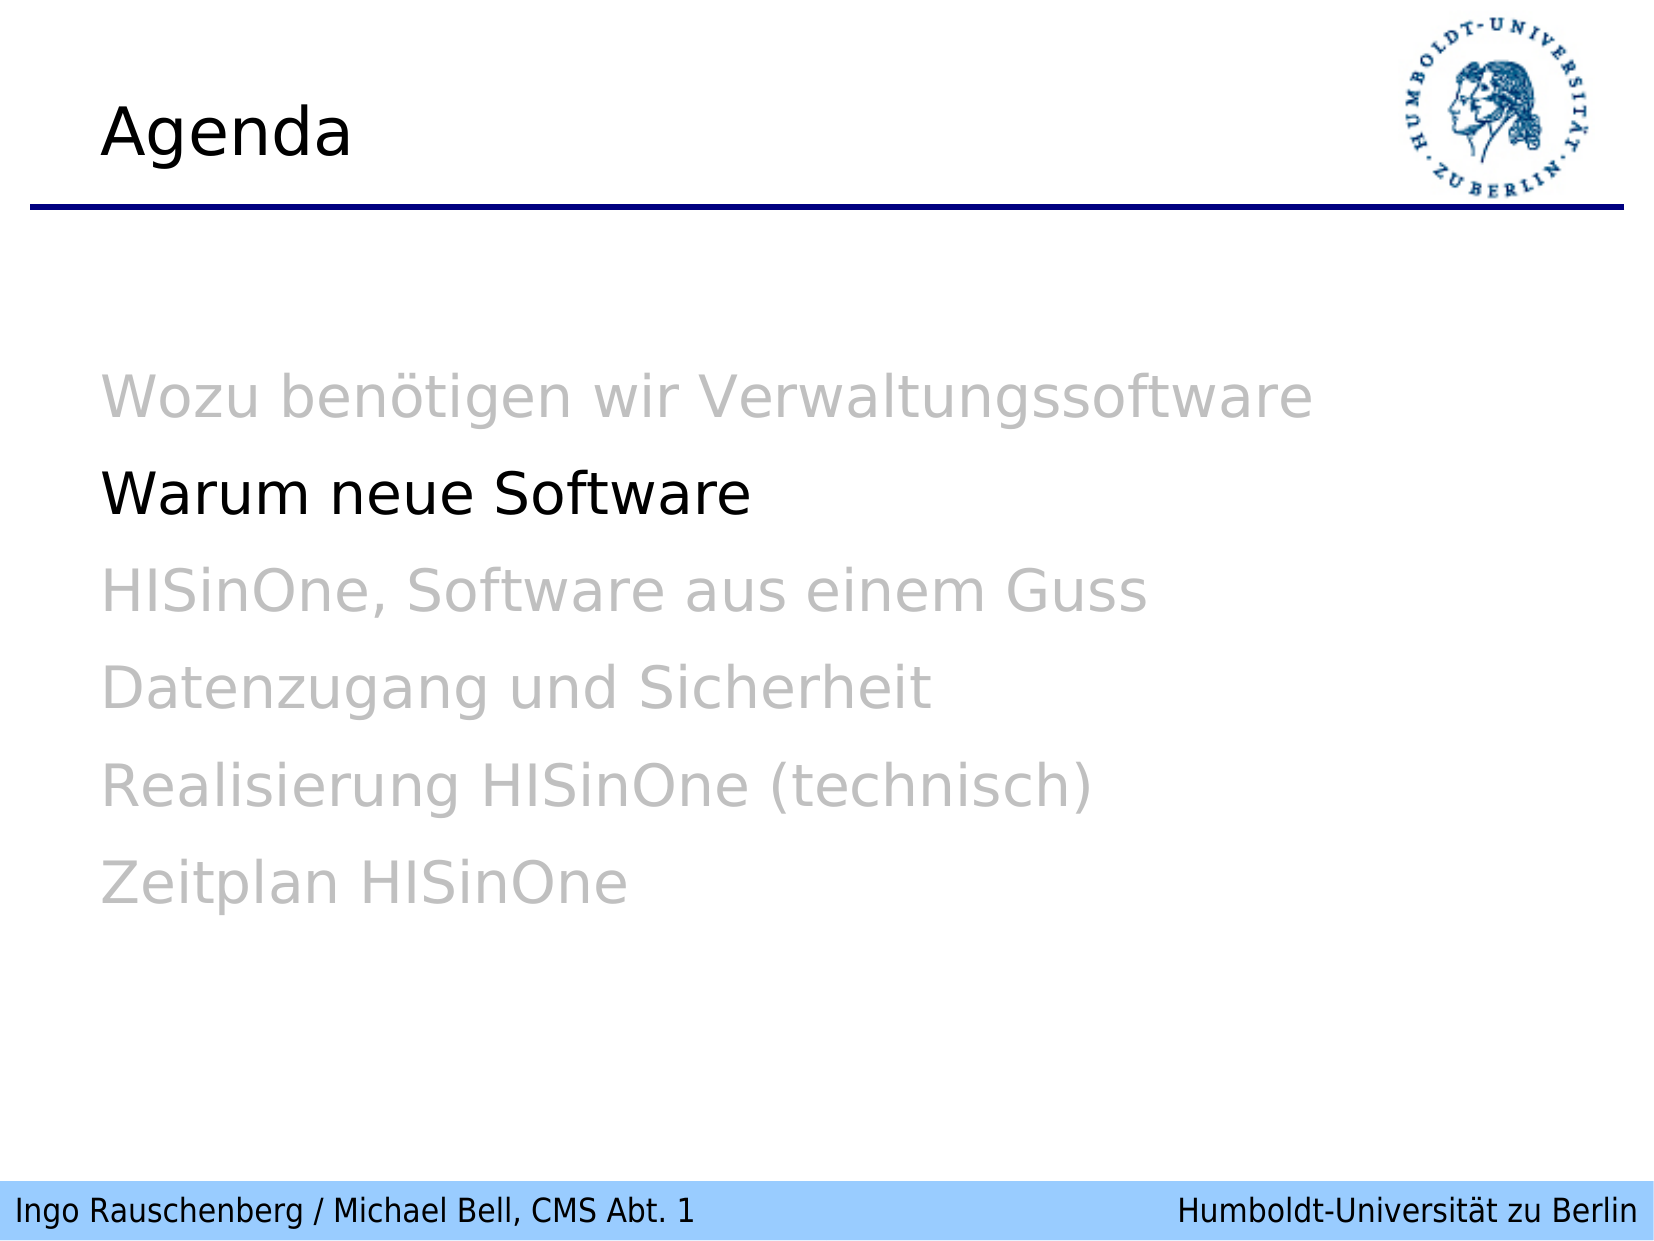

# Agenda
Wozu benötigen wir Verwaltungssoftware
Warum neue Software
HISinOne, Software aus einem Guss
Datenzugang und Sicherheit
Realisierung HISinOne (technisch)
Zeitplan HISinOne
Ingo Rauschenberg / Michael Bell, CMS Abt. 1
Humboldt-Universität zu Berlin